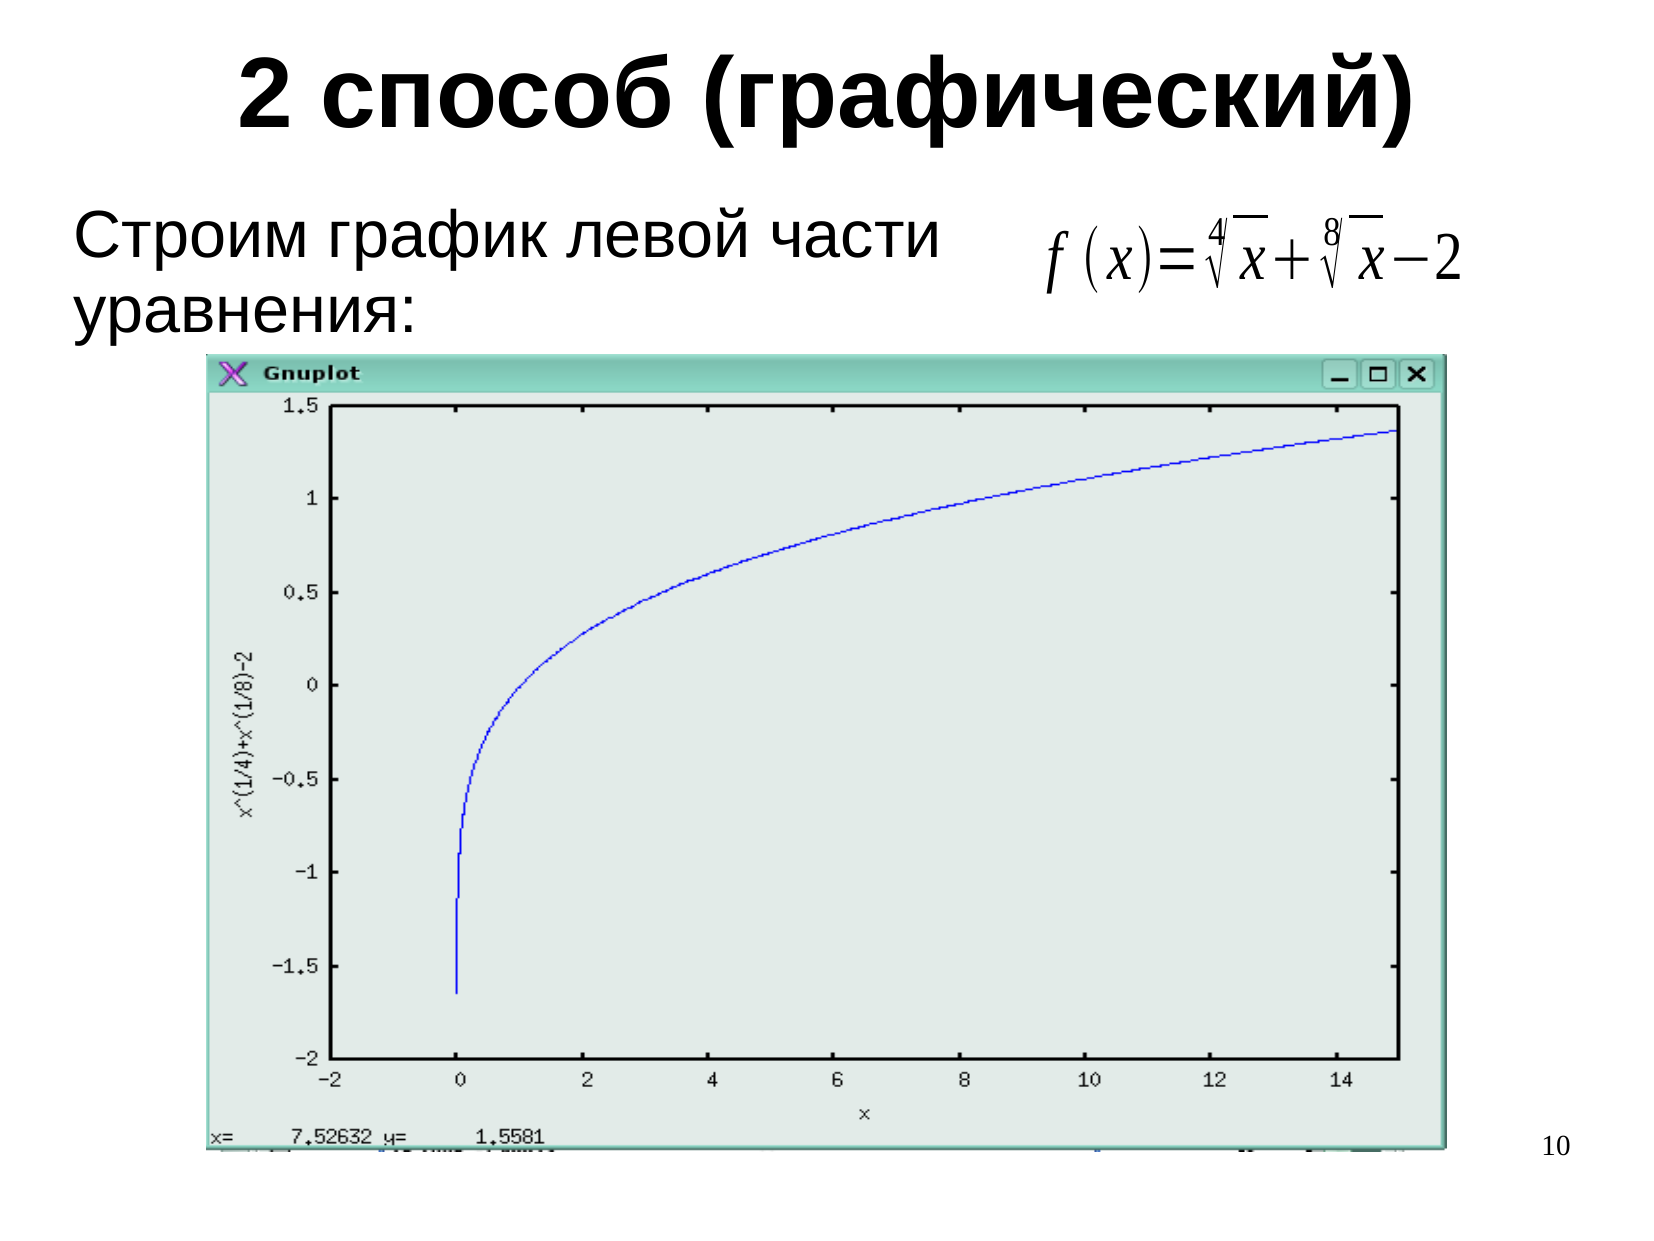

2 способ (графический)
Строим график левой части уравнения:
10